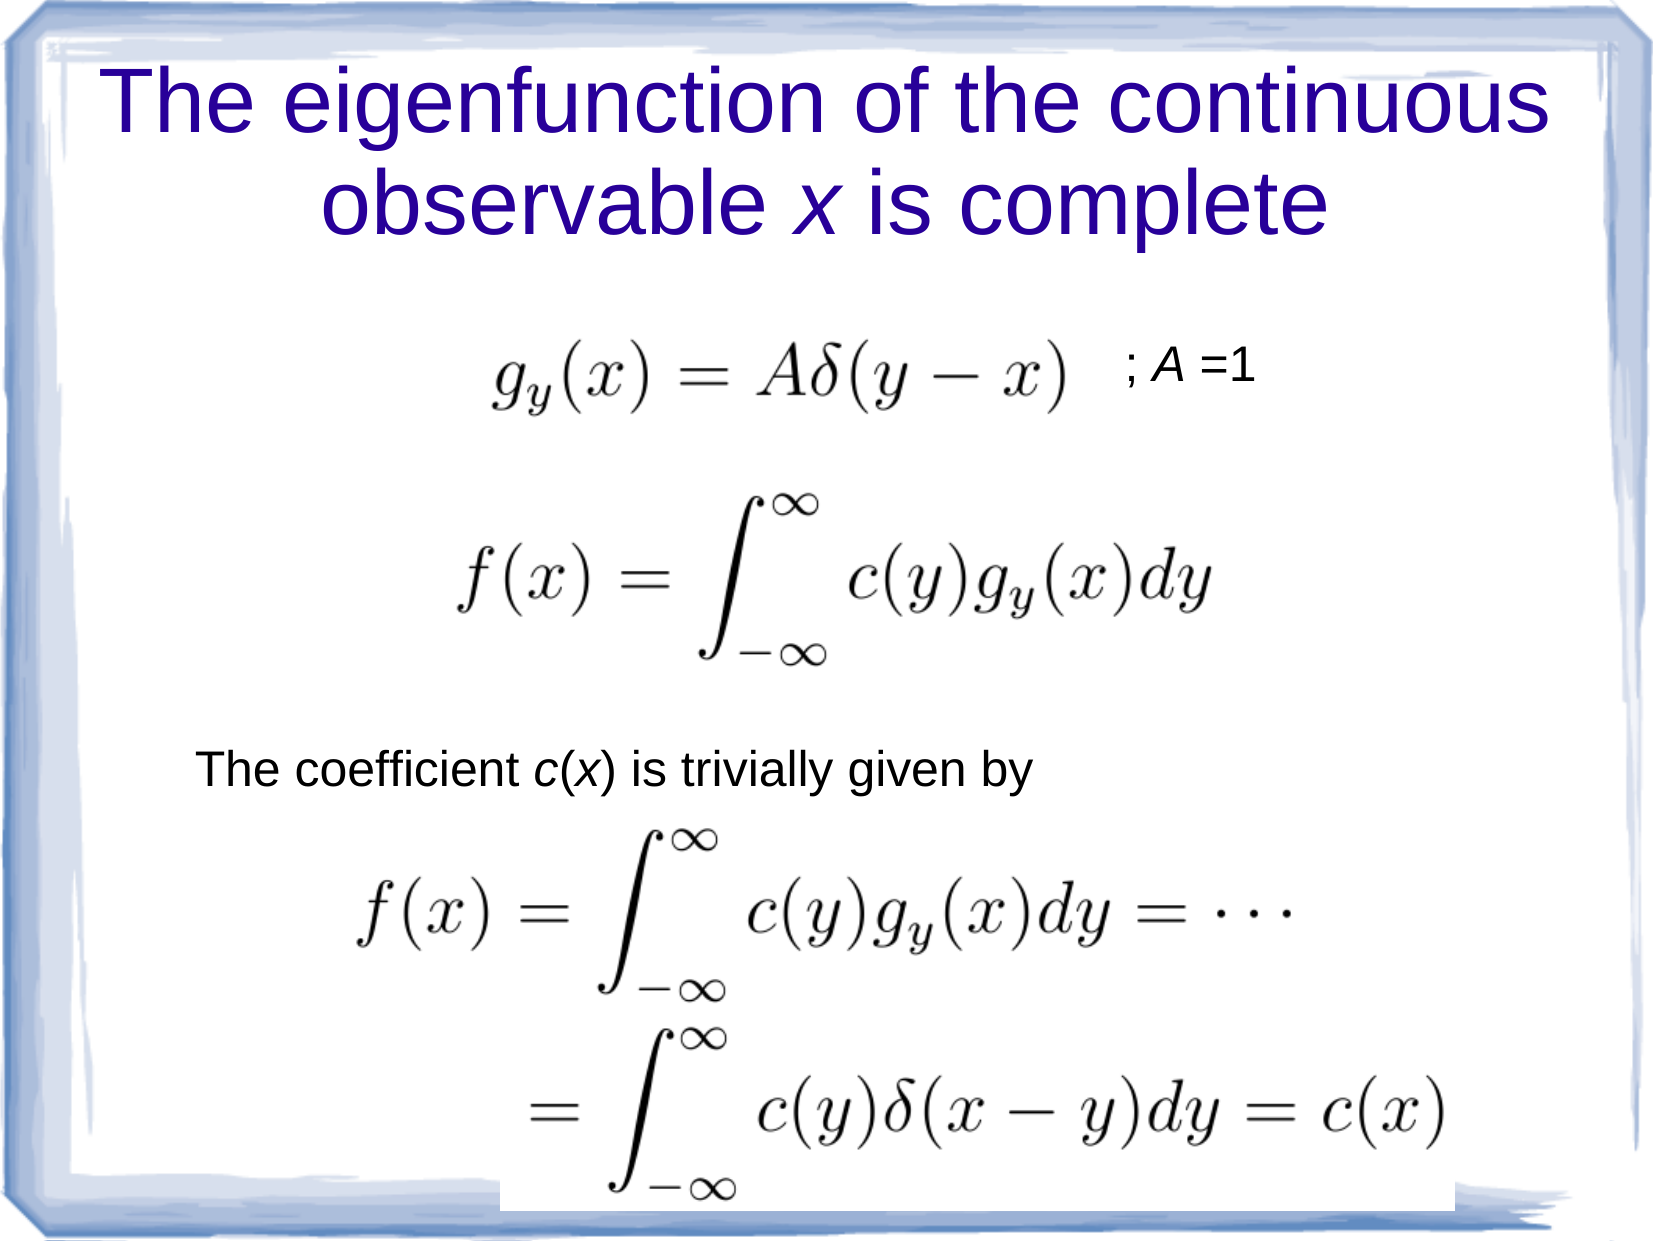

# The eigenfunction of the continuous observable x is complete
; A =1
The coefficient c(x) is trivially given by